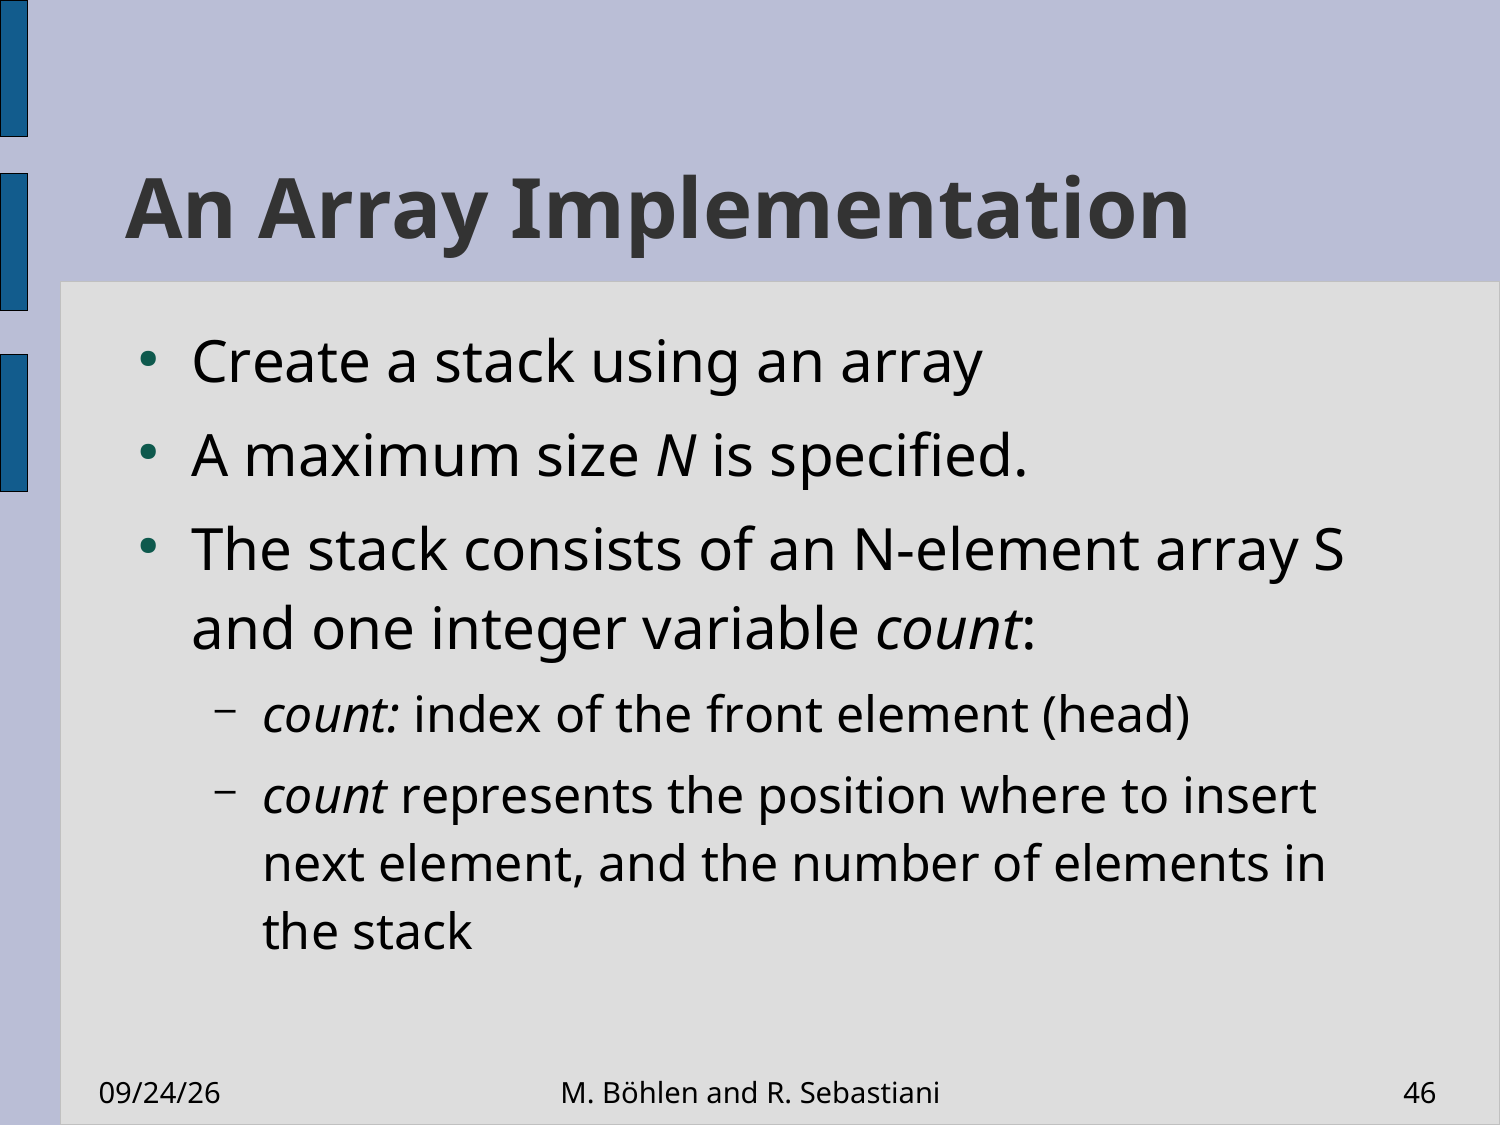

# An Array Implementation
Create a stack using an array
A maximum size N is specified.
The stack consists of an N-element array S and one integer variable count:
count: index of the front element (head)
count represents the position where to insert next element, and the number of elements in the stack
M. Böhlen and R. Sebastiani
46